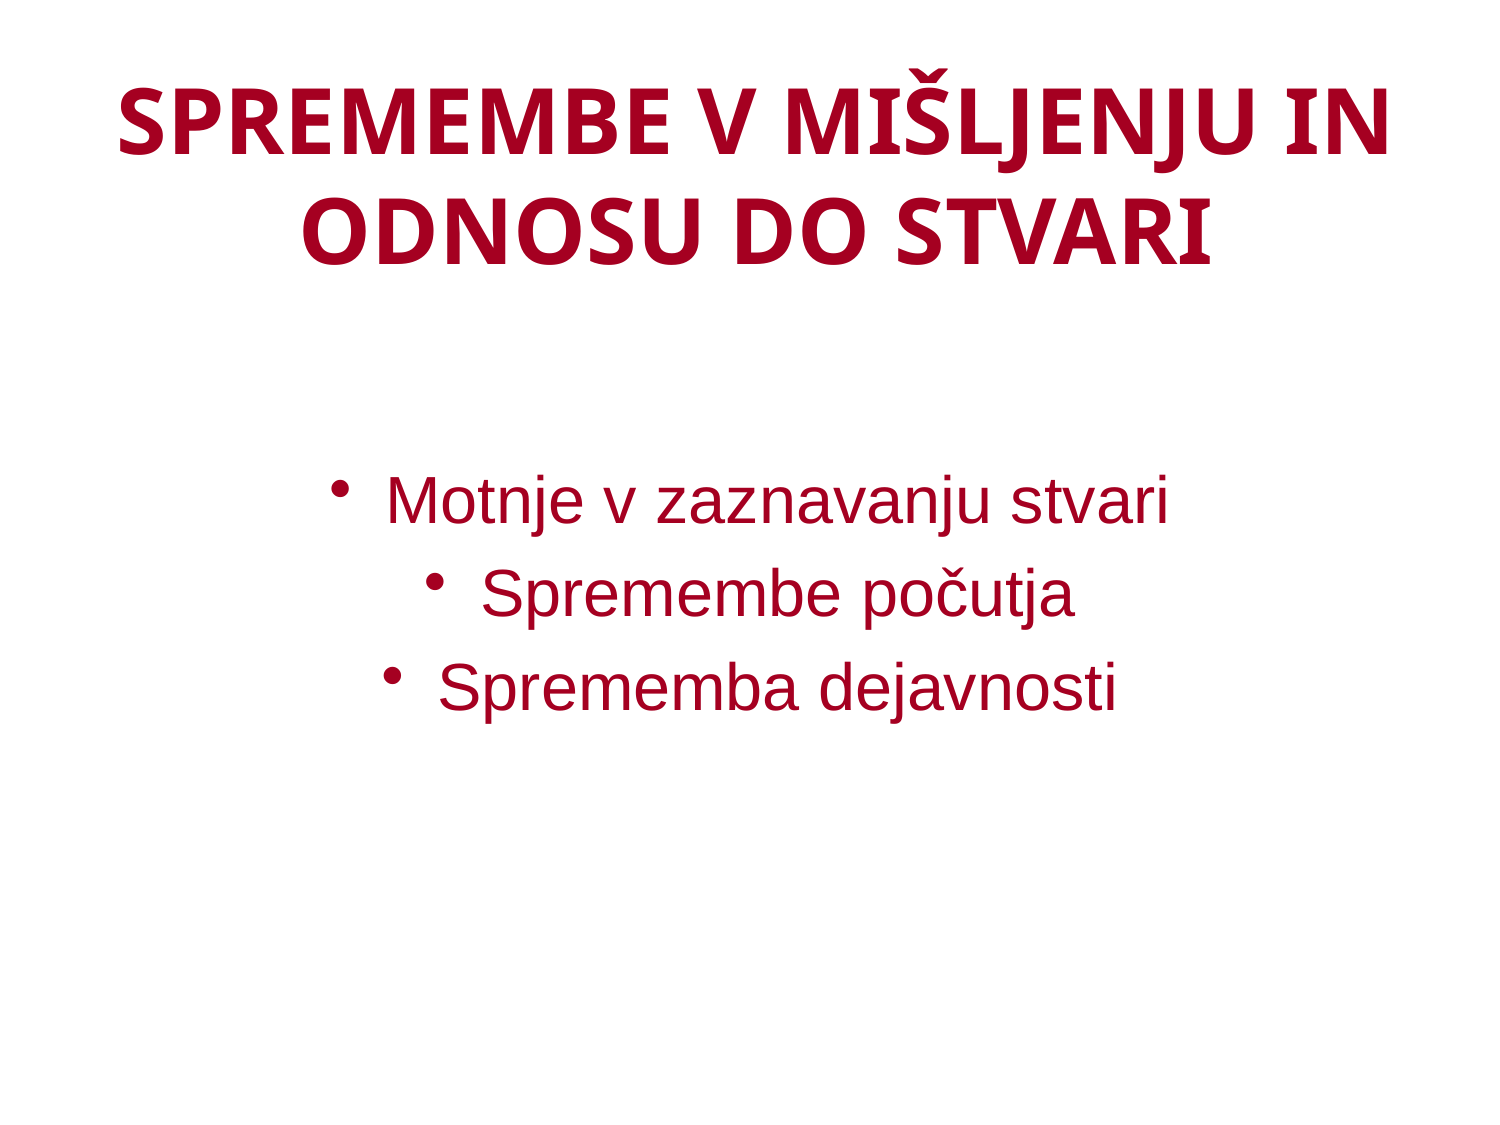

# SPREMEMBE V MIŠLJENJU IN ODNOSU DO STVARI
Motnje v zaznavanju stvari
Spremembe počutja
Sprememba dejavnosti